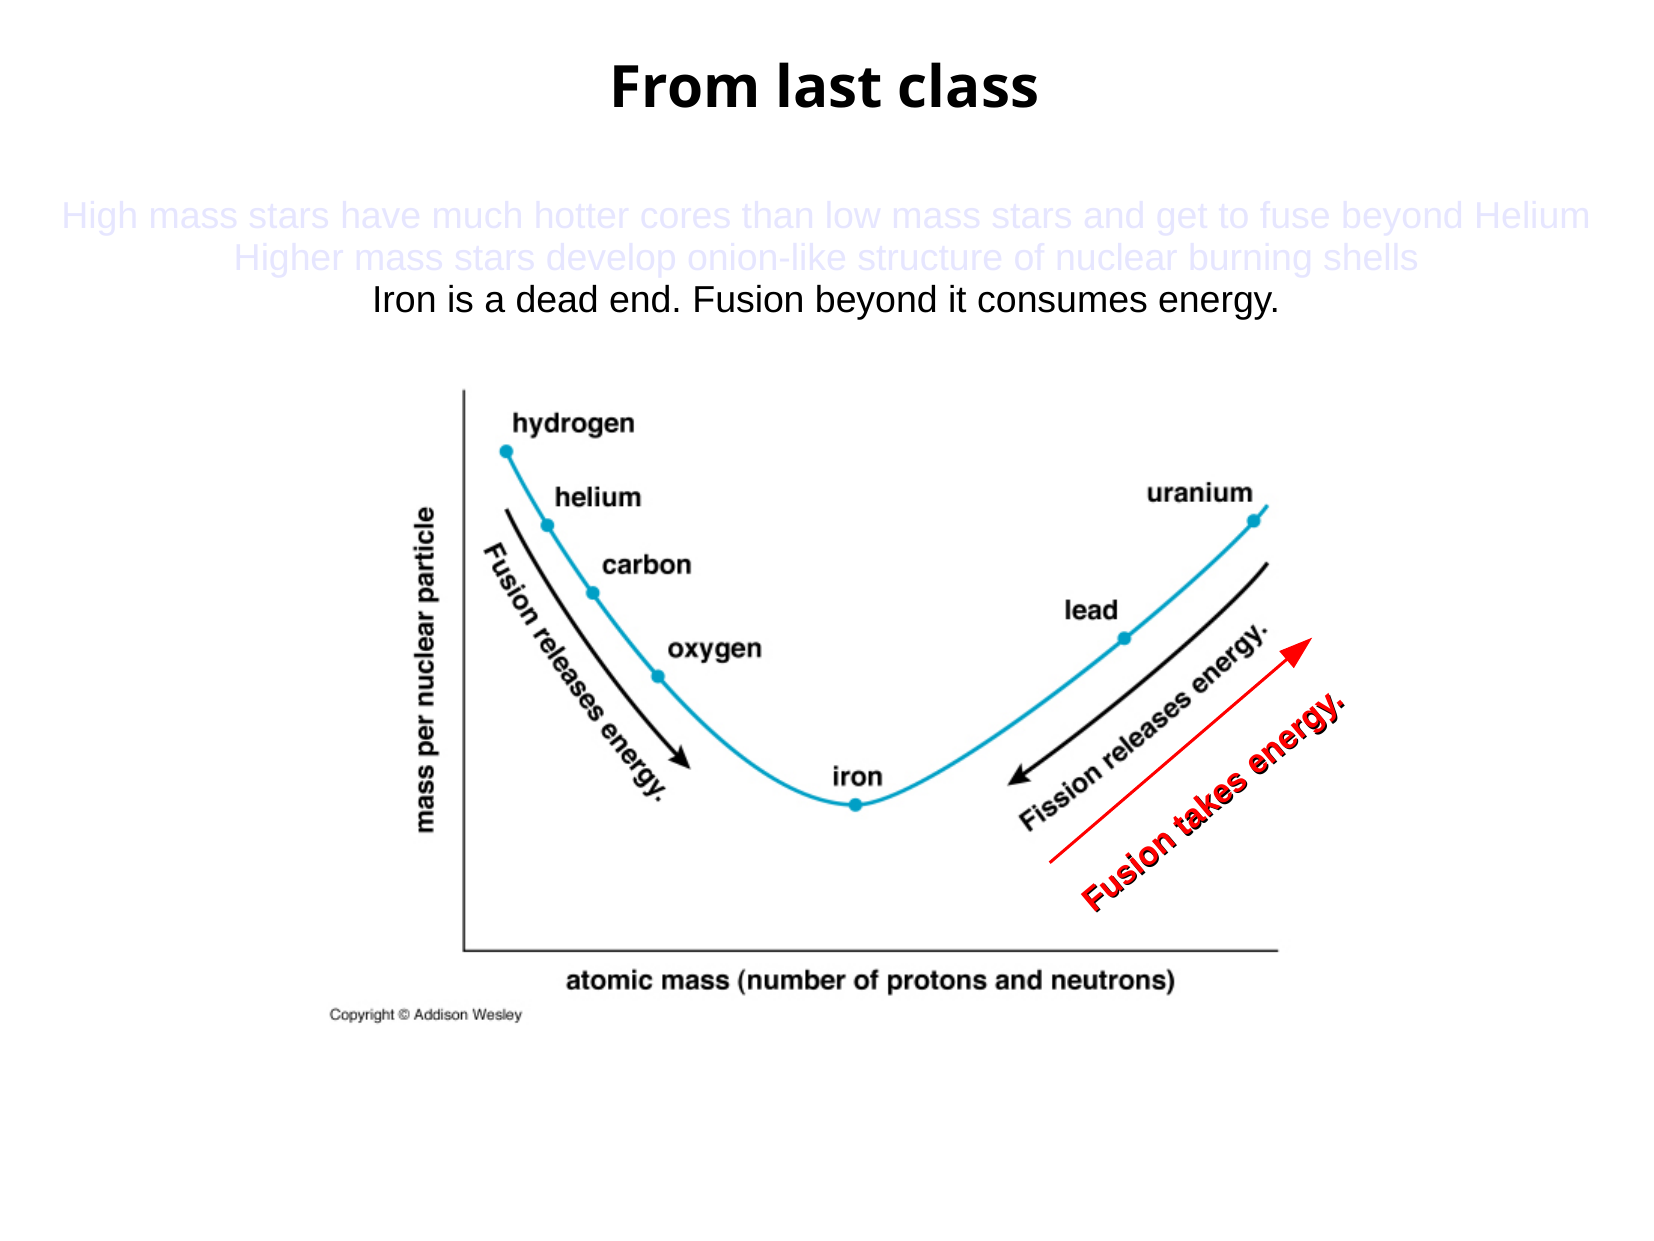

From last class
High mass stars have much hotter cores than low mass stars and get to fuse beyond Helium
Higher mass stars develop onion-like structure of nuclear burning shells
Iron is a dead end. Fusion beyond it consumes energy.
Fusion takes energy.